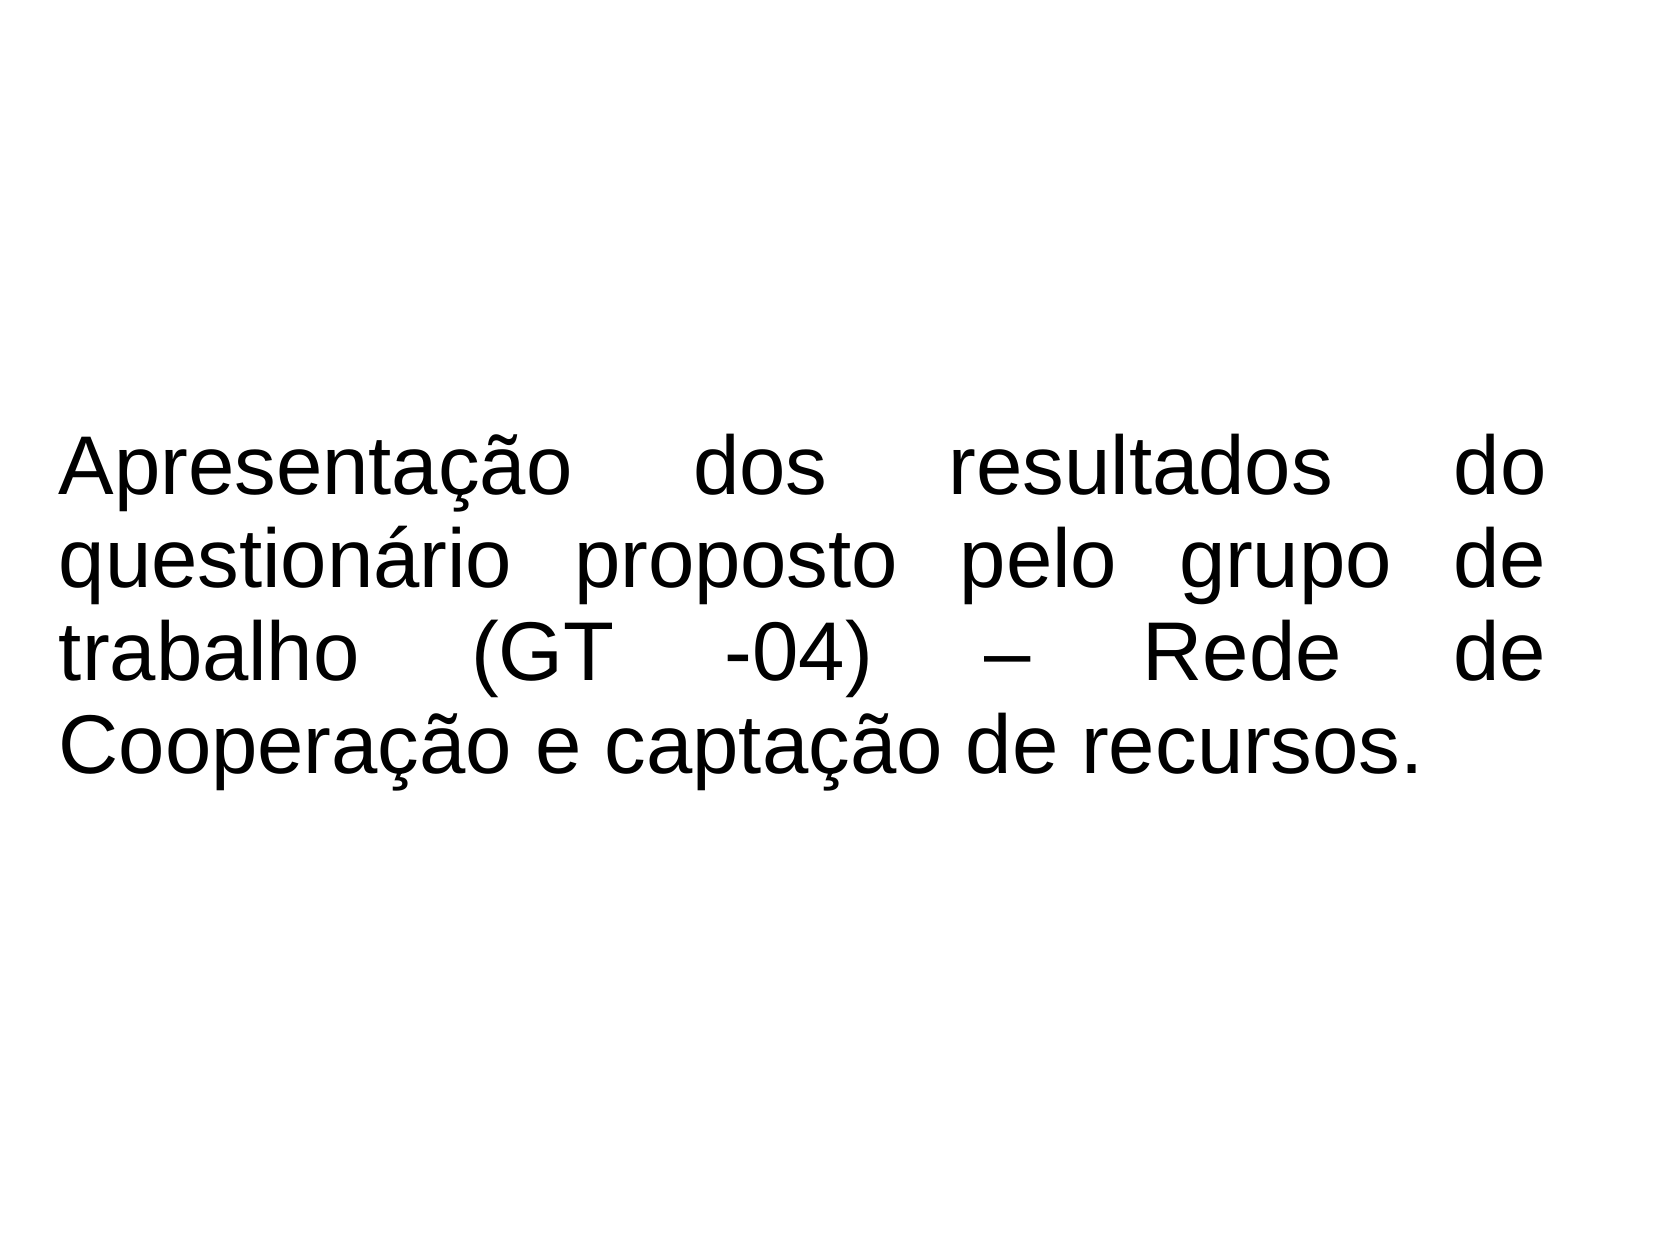

# Apresentação dos resultados do questionário proposto pelo grupo de trabalho (GT -04) – Rede de Cooperação e captação de recursos.